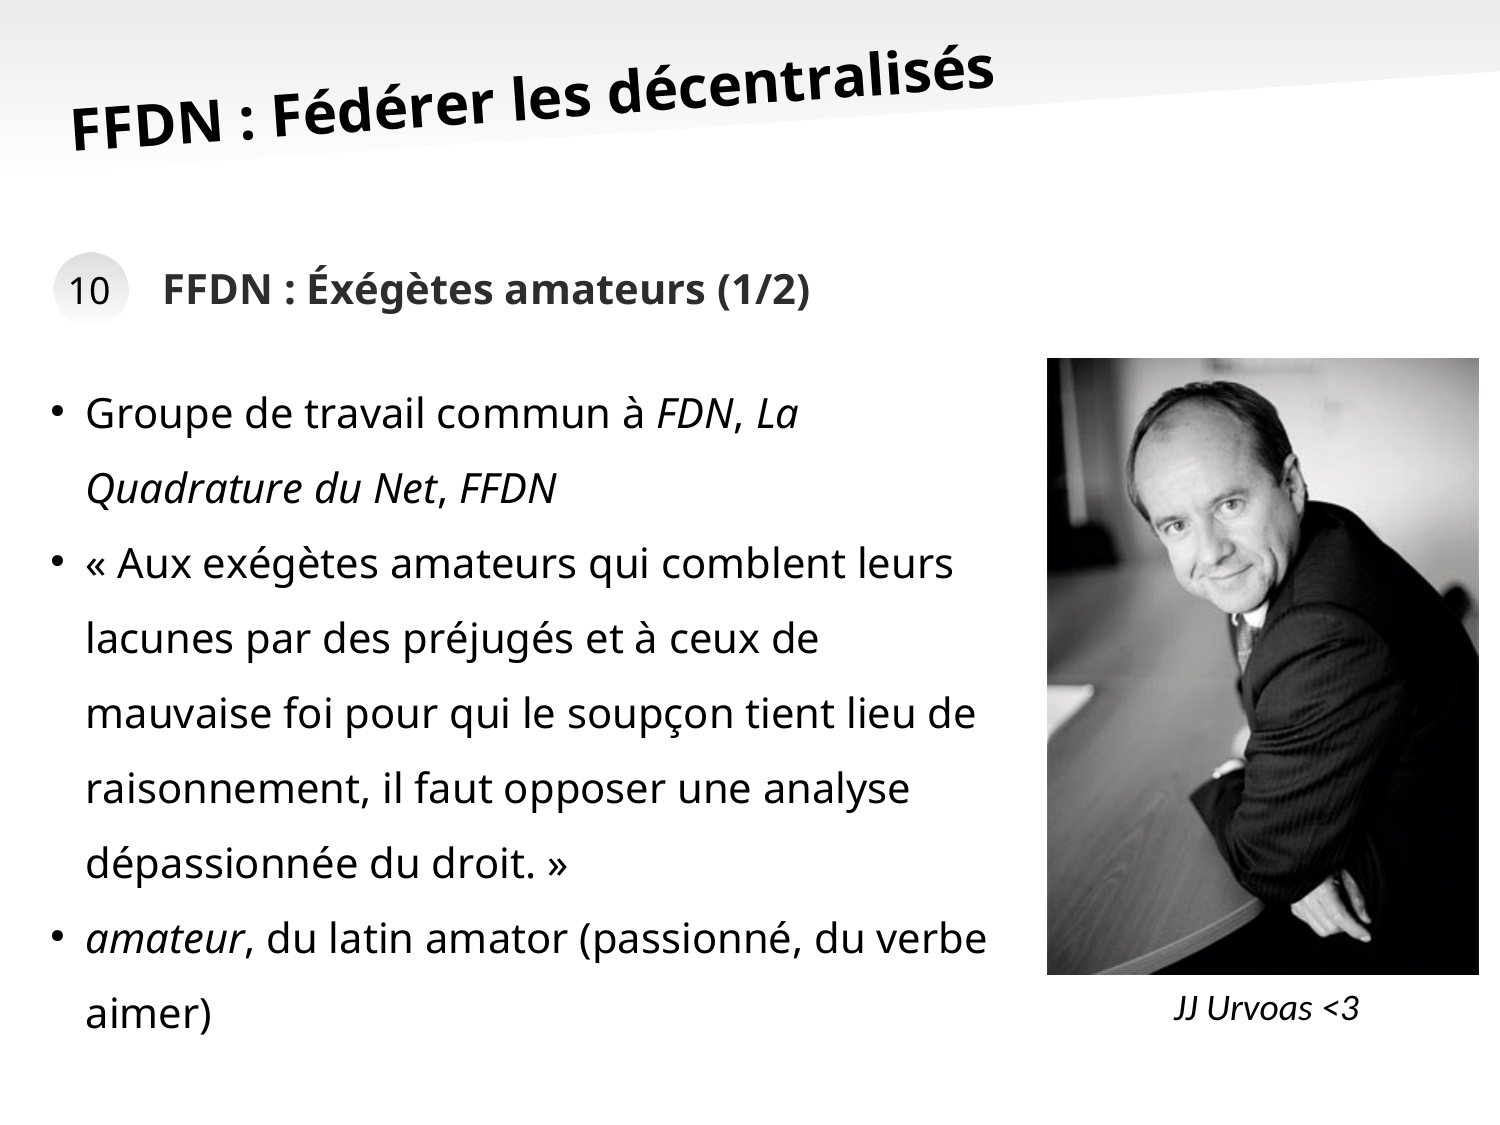

FFDN : Fédérer les décentralisés
FFDN : Éxégètes amateurs (1/2)
10
Groupe de travail commun à FDN, La Quadrature du Net, FFDN
« Aux exégètes amateurs qui comblent leurs lacunes par des préjugés et à ceux de mauvaise foi pour qui le soupçon tient lieu de raisonnement, il faut opposer une analyse dépassionnée du droit. »
amateur, du latin amator (passionné, du verbe aimer)
5
JJ Urvoas <3